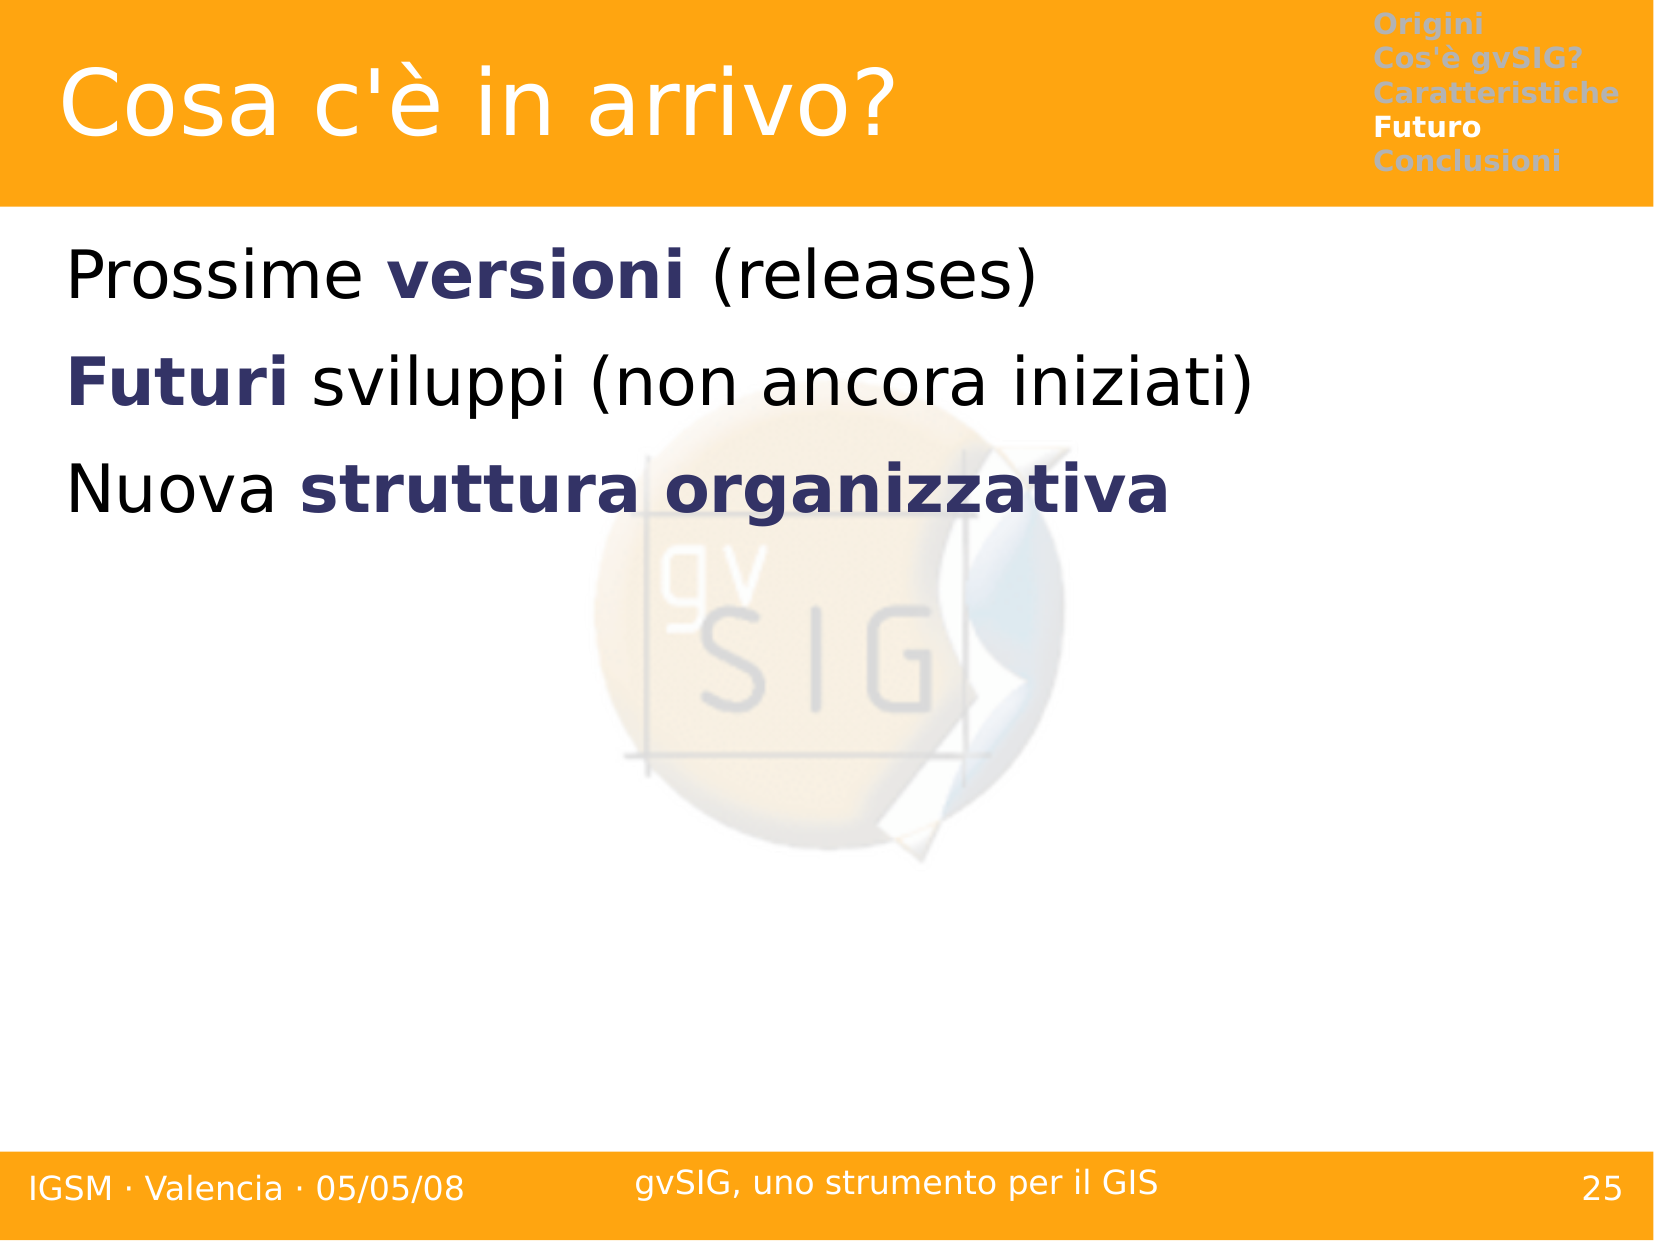

Origini
Cos'è gvSIG?
Caratteristiche
Futuro
Conclusioni
# Cosa c'è in arrivo?
Prossime versioni (releases)
Futuri sviluppi (non ancora iniziati)
Nuova struttura organizzativa
gvSIG, uno strumento per il GIS
IGSM · Valencia · 05/05/08
25